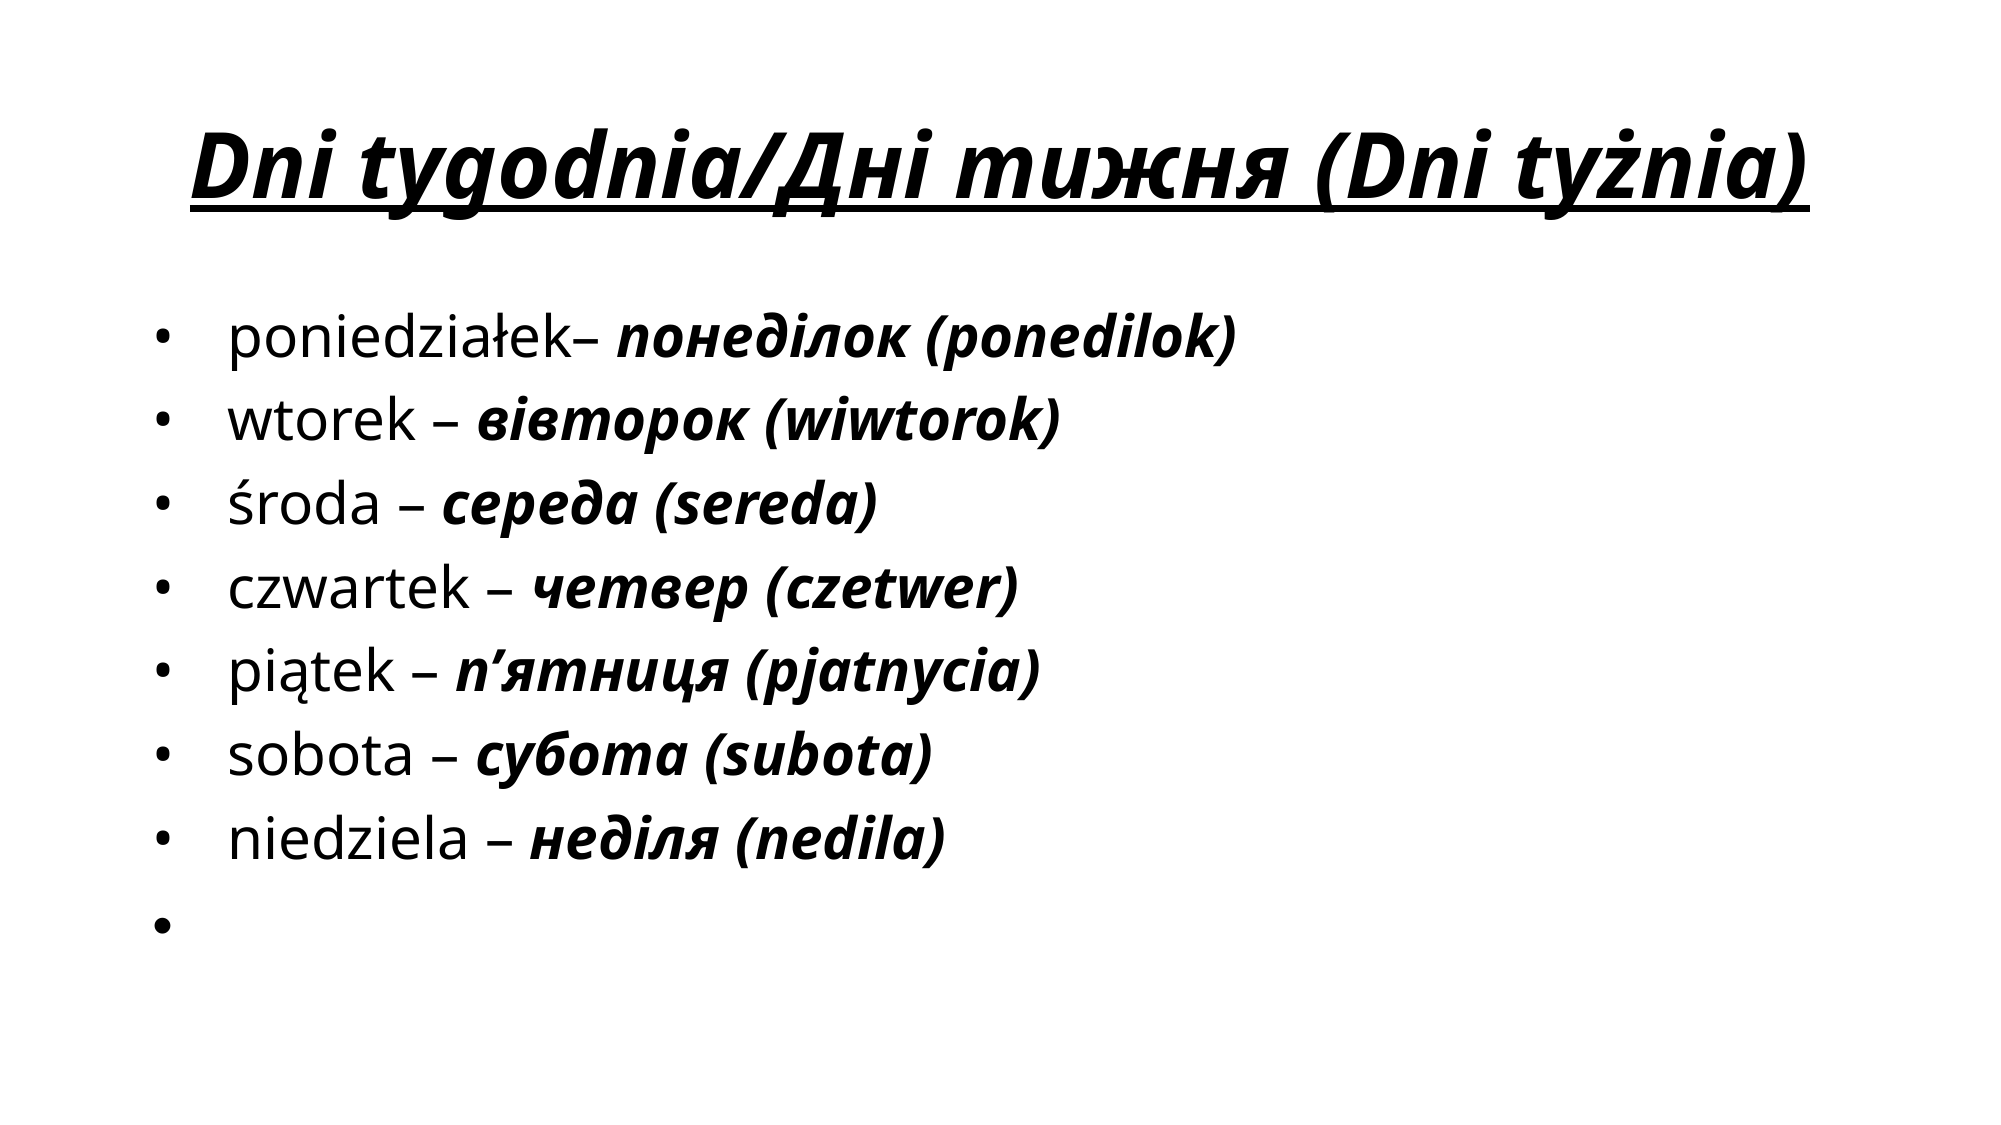

# Dni tygodnia/Дні тижня (Dni tyżnia)
•	poniedziałek– понеділок (ponedilok)
•	wtorek – вівторок (wiwtorok)
•	środa – середа (sereda)
•	czwartek – четвер (czetwer)
•	piątek – п’ятниця (pjatnycia)
•	sobota – субота (subota)
•	niedziela – неділя (nedila)